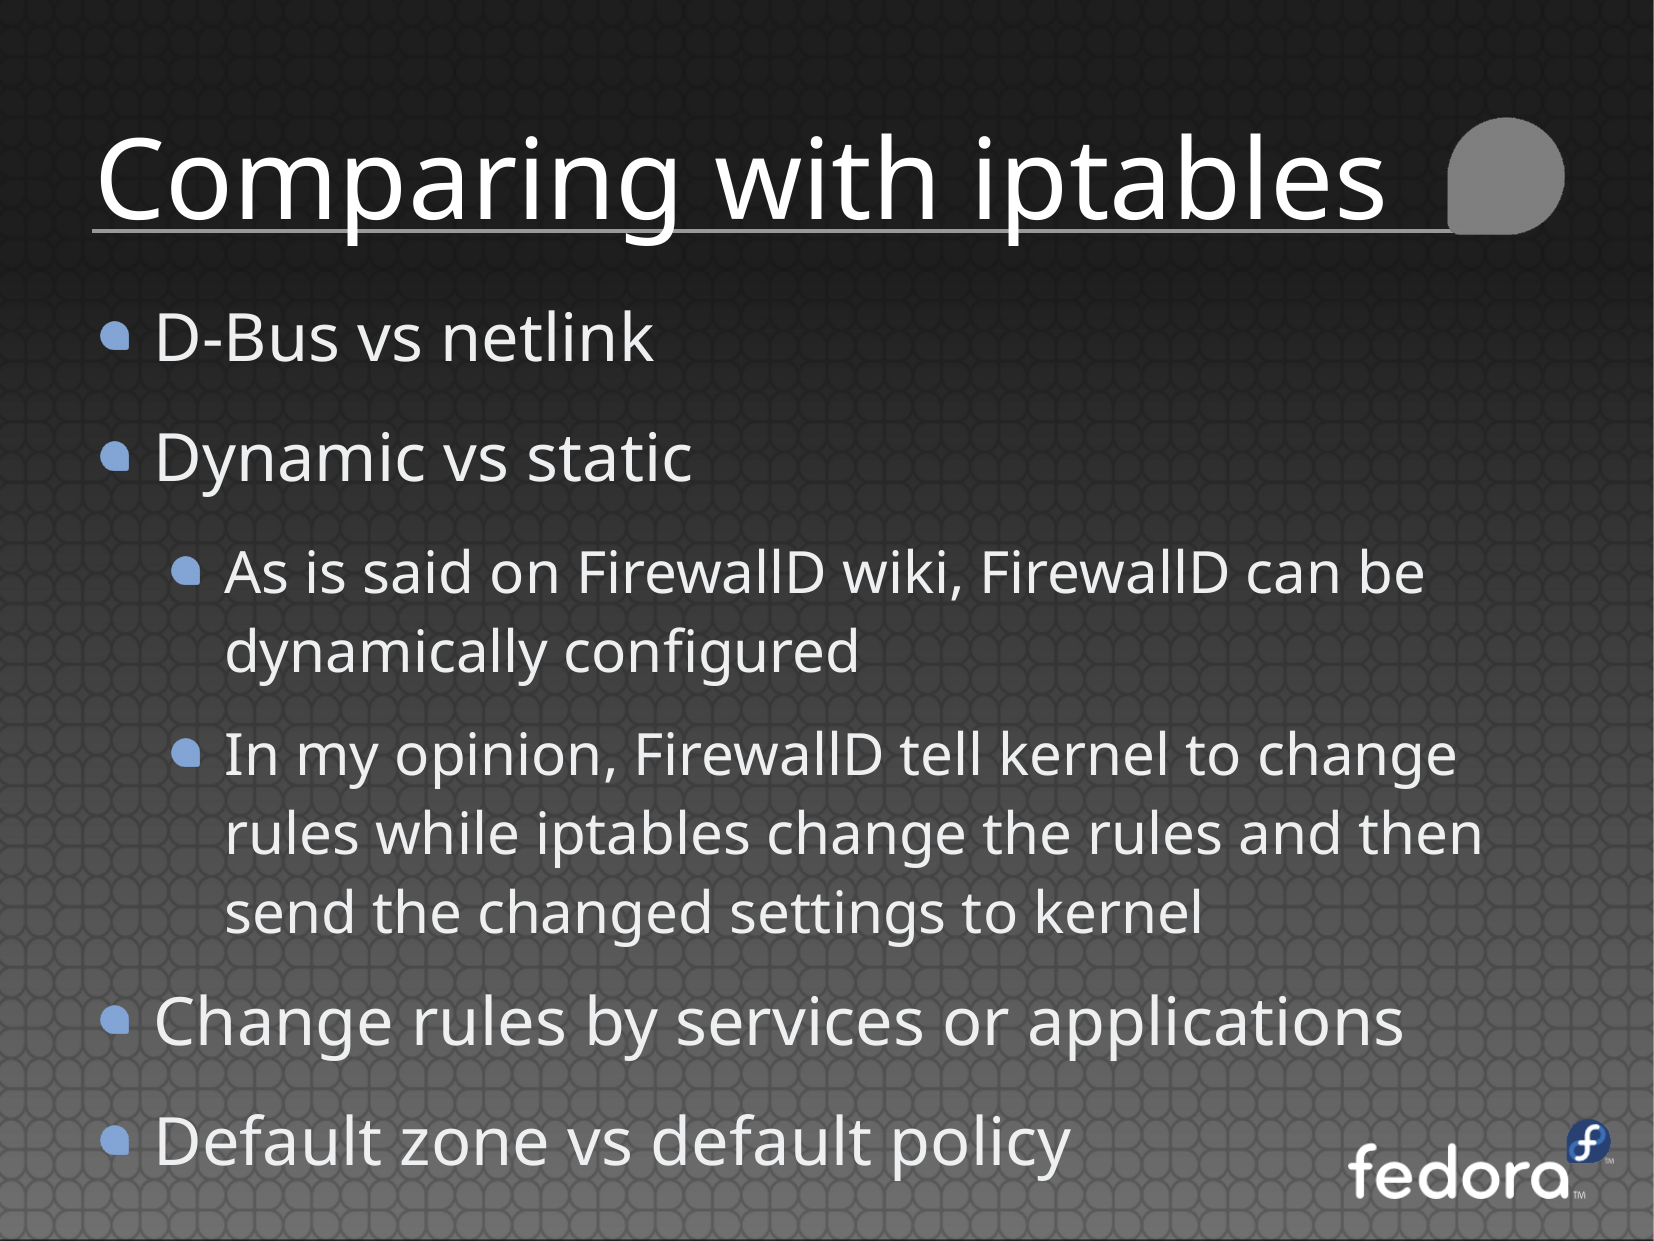

Comparing with iptables
# D-Bus vs netlink
Dynamic vs static
As is said on FirewallD wiki, FirewallD can be dynamically configured
In my opinion, FirewallD tell kernel to change rules while iptables change the rules and then send the changed settings to kernel
Change rules by services or applications
Default zone vs default policy